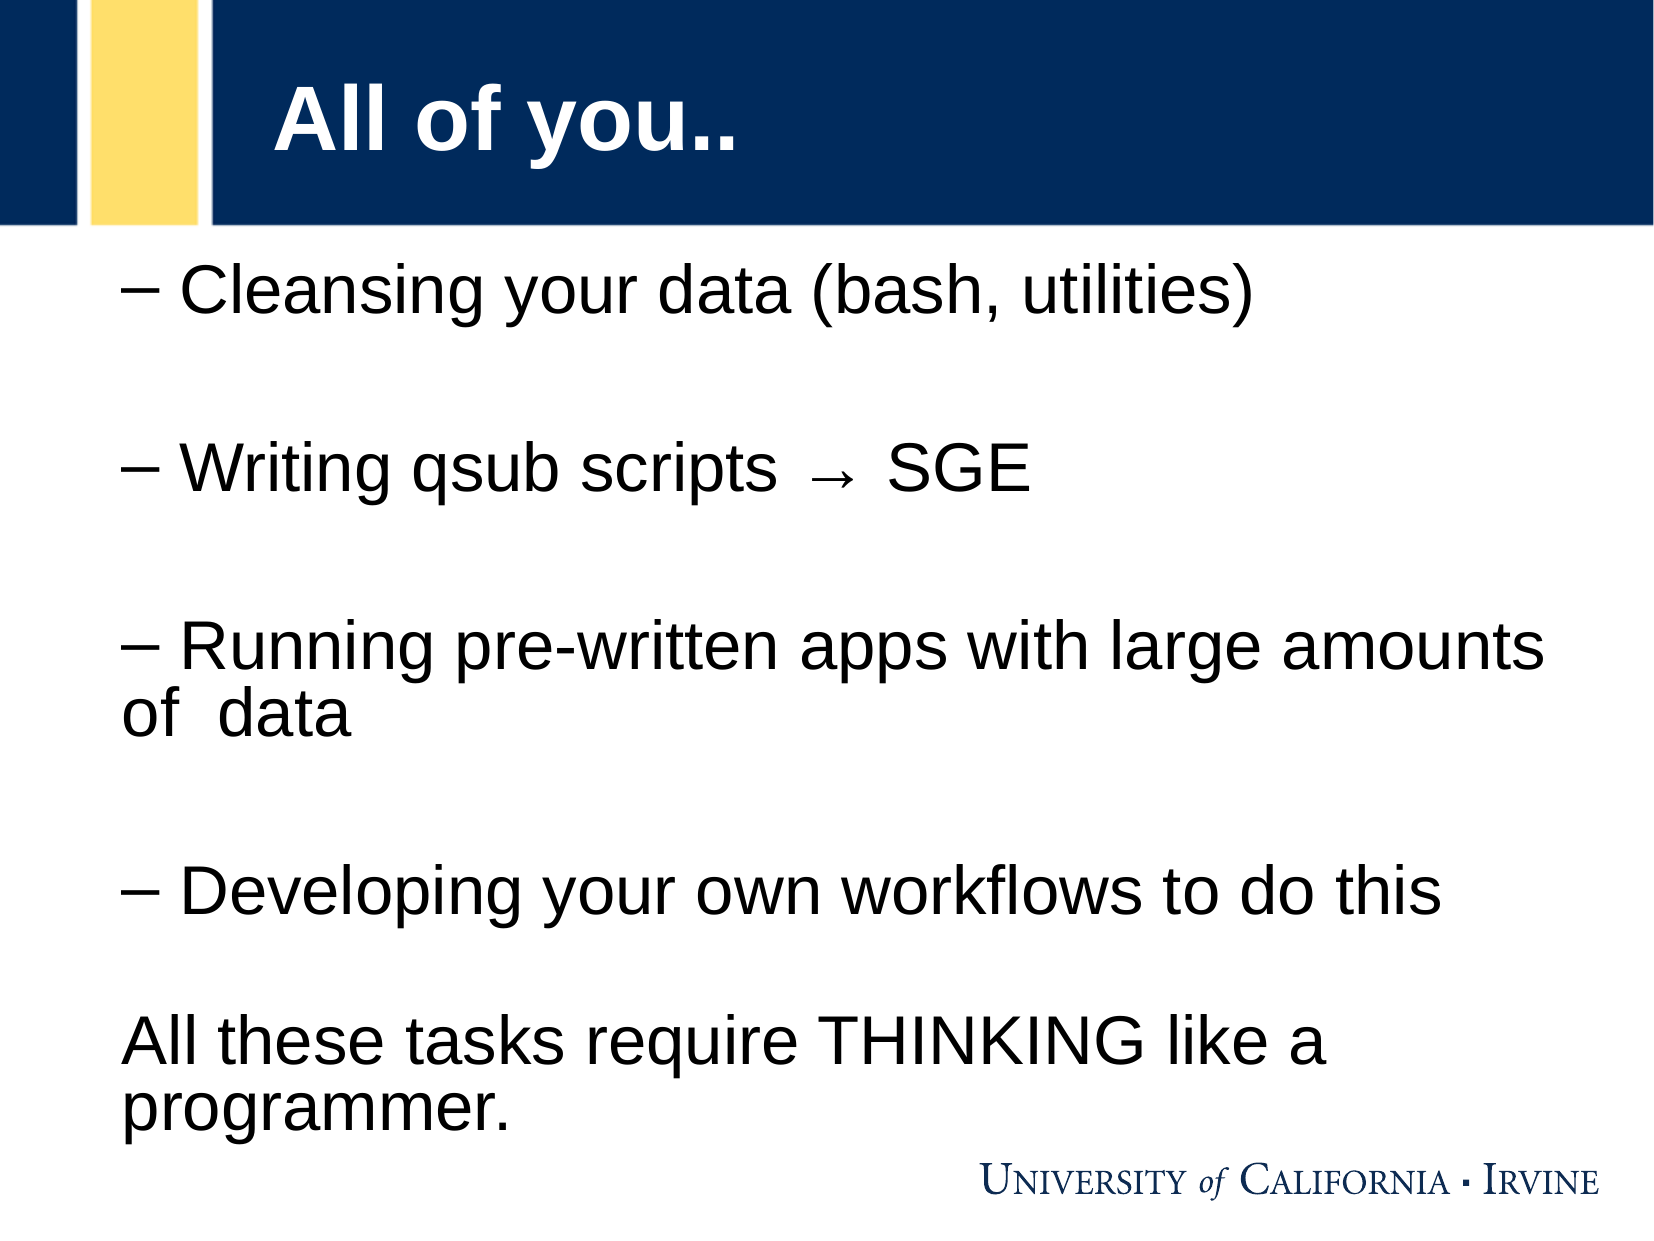

# All of you..
 Cleansing your data (bash, utilities)
 Writing qsub scripts → SGE
 Running pre-written apps with large amounts of data
 Developing your own workflows to do this
All these tasks require THINKING like a programmer.